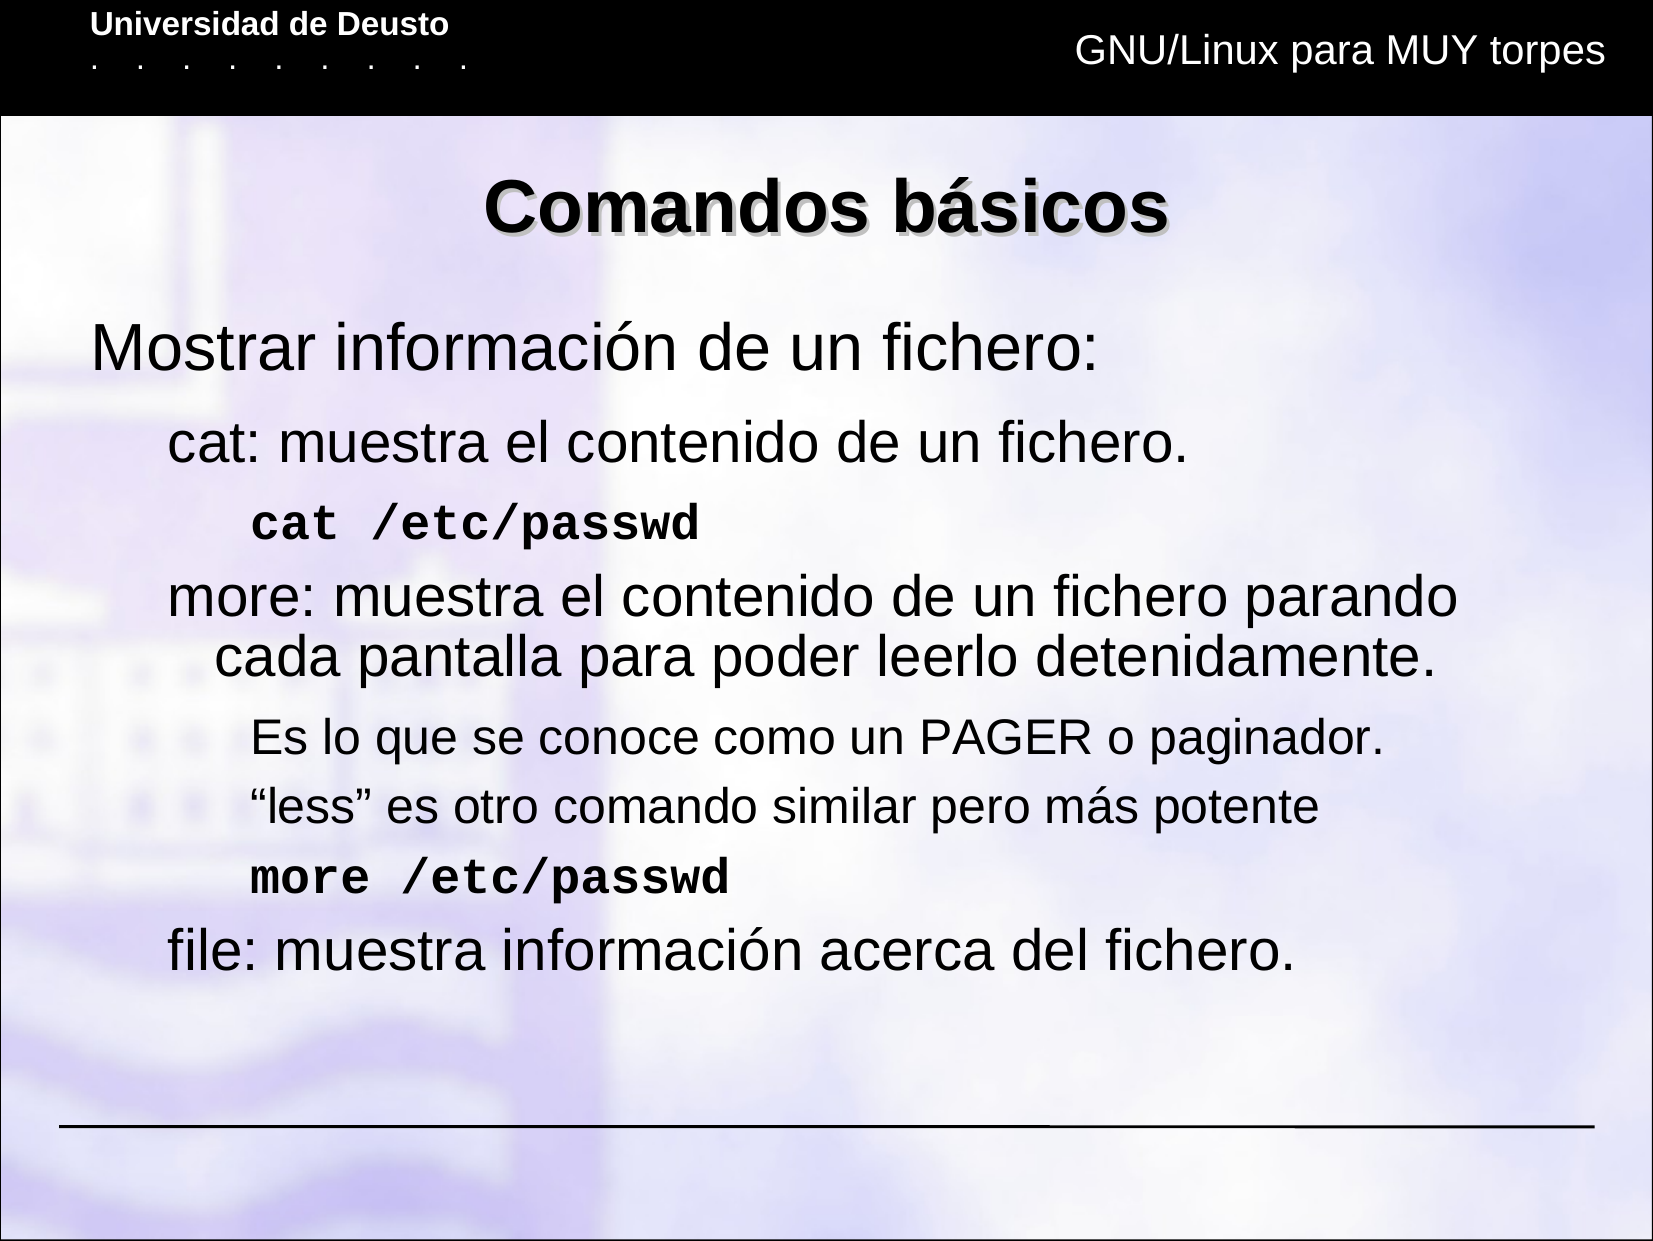

# Comandos básicos
Mostrar información de un fichero:
cat: muestra el contenido de un fichero.
cat /etc/passwd
more: muestra el contenido de un fichero parando cada pantalla para poder leerlo detenidamente.
Es lo que se conoce como un PAGER o paginador.
“less” es otro comando similar pero más potente
more /etc/passwd
file: muestra información acerca del fichero.